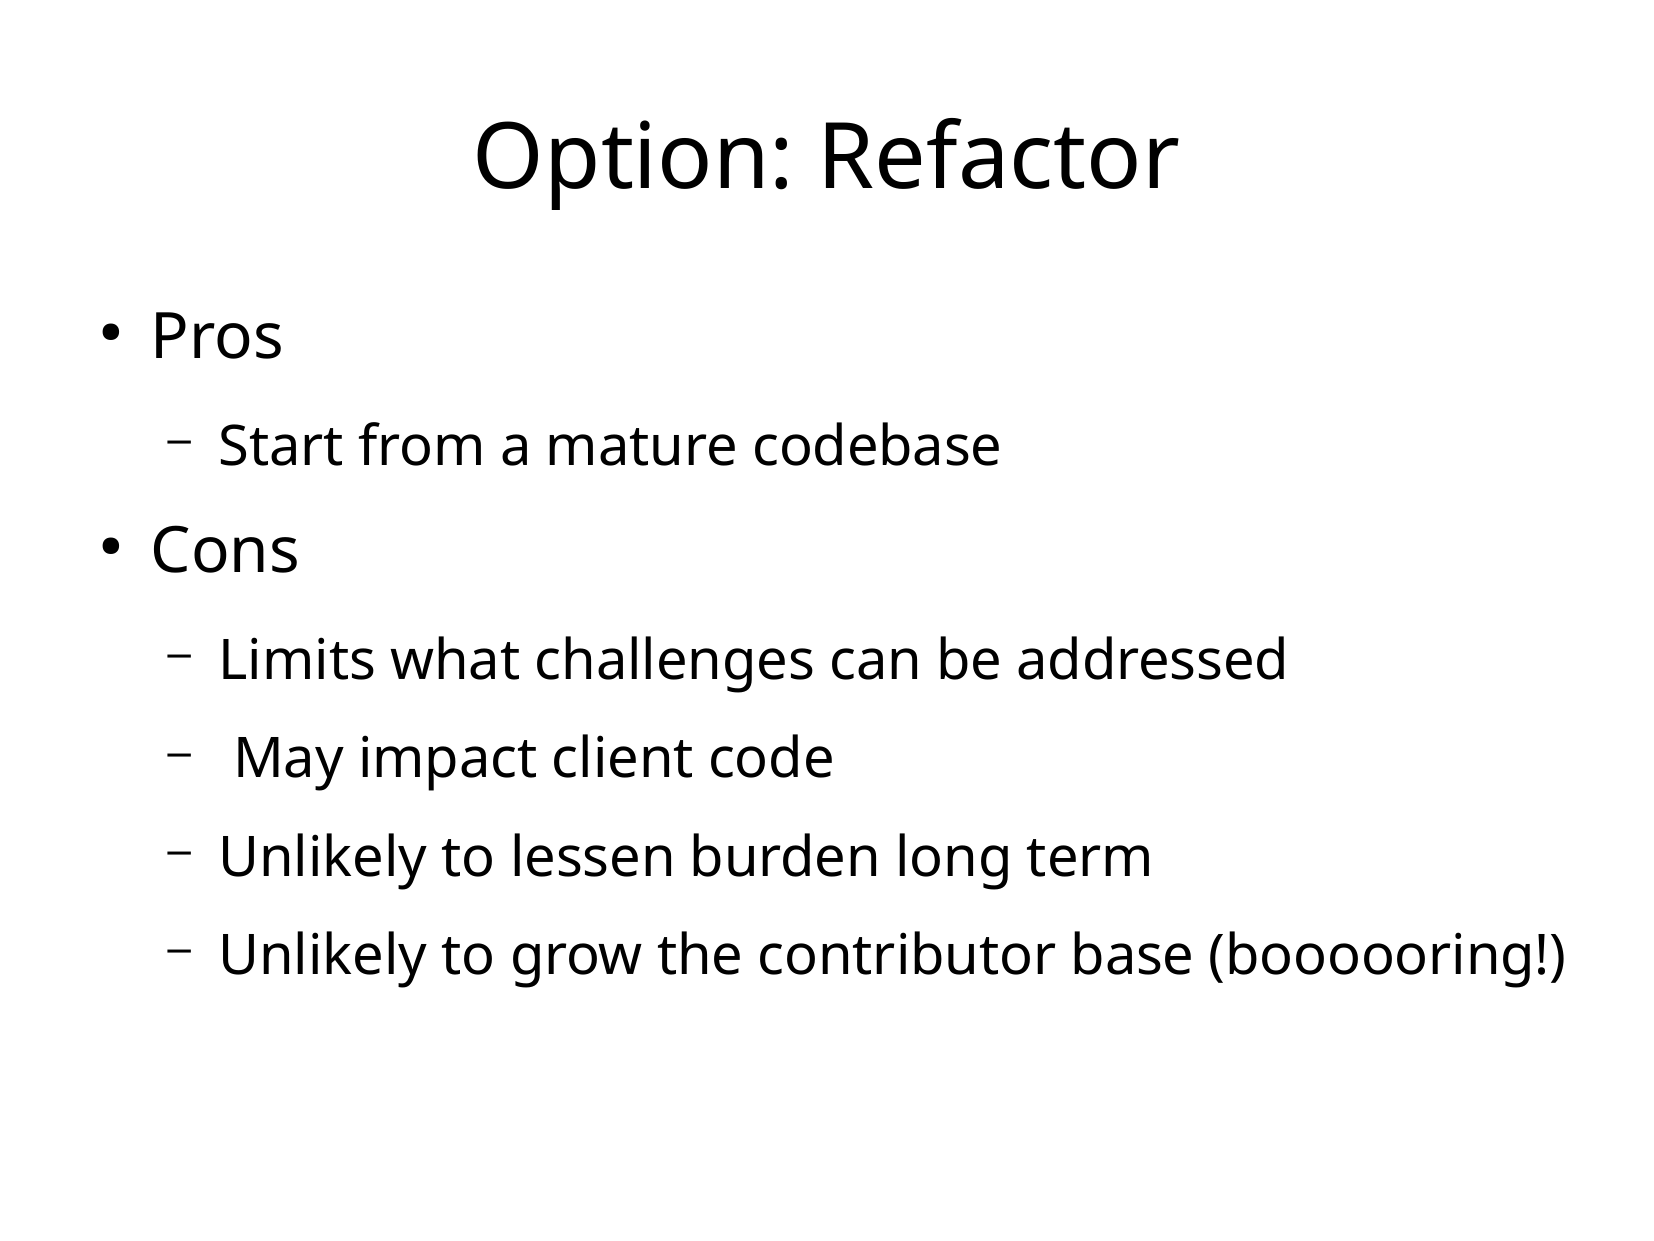

# Option: Refactor
Pros
Start from a mature codebase
Cons
Limits what challenges can be addressed
 May impact client code
Unlikely to lessen burden long term
Unlikely to grow the contributor base (boooooring!)